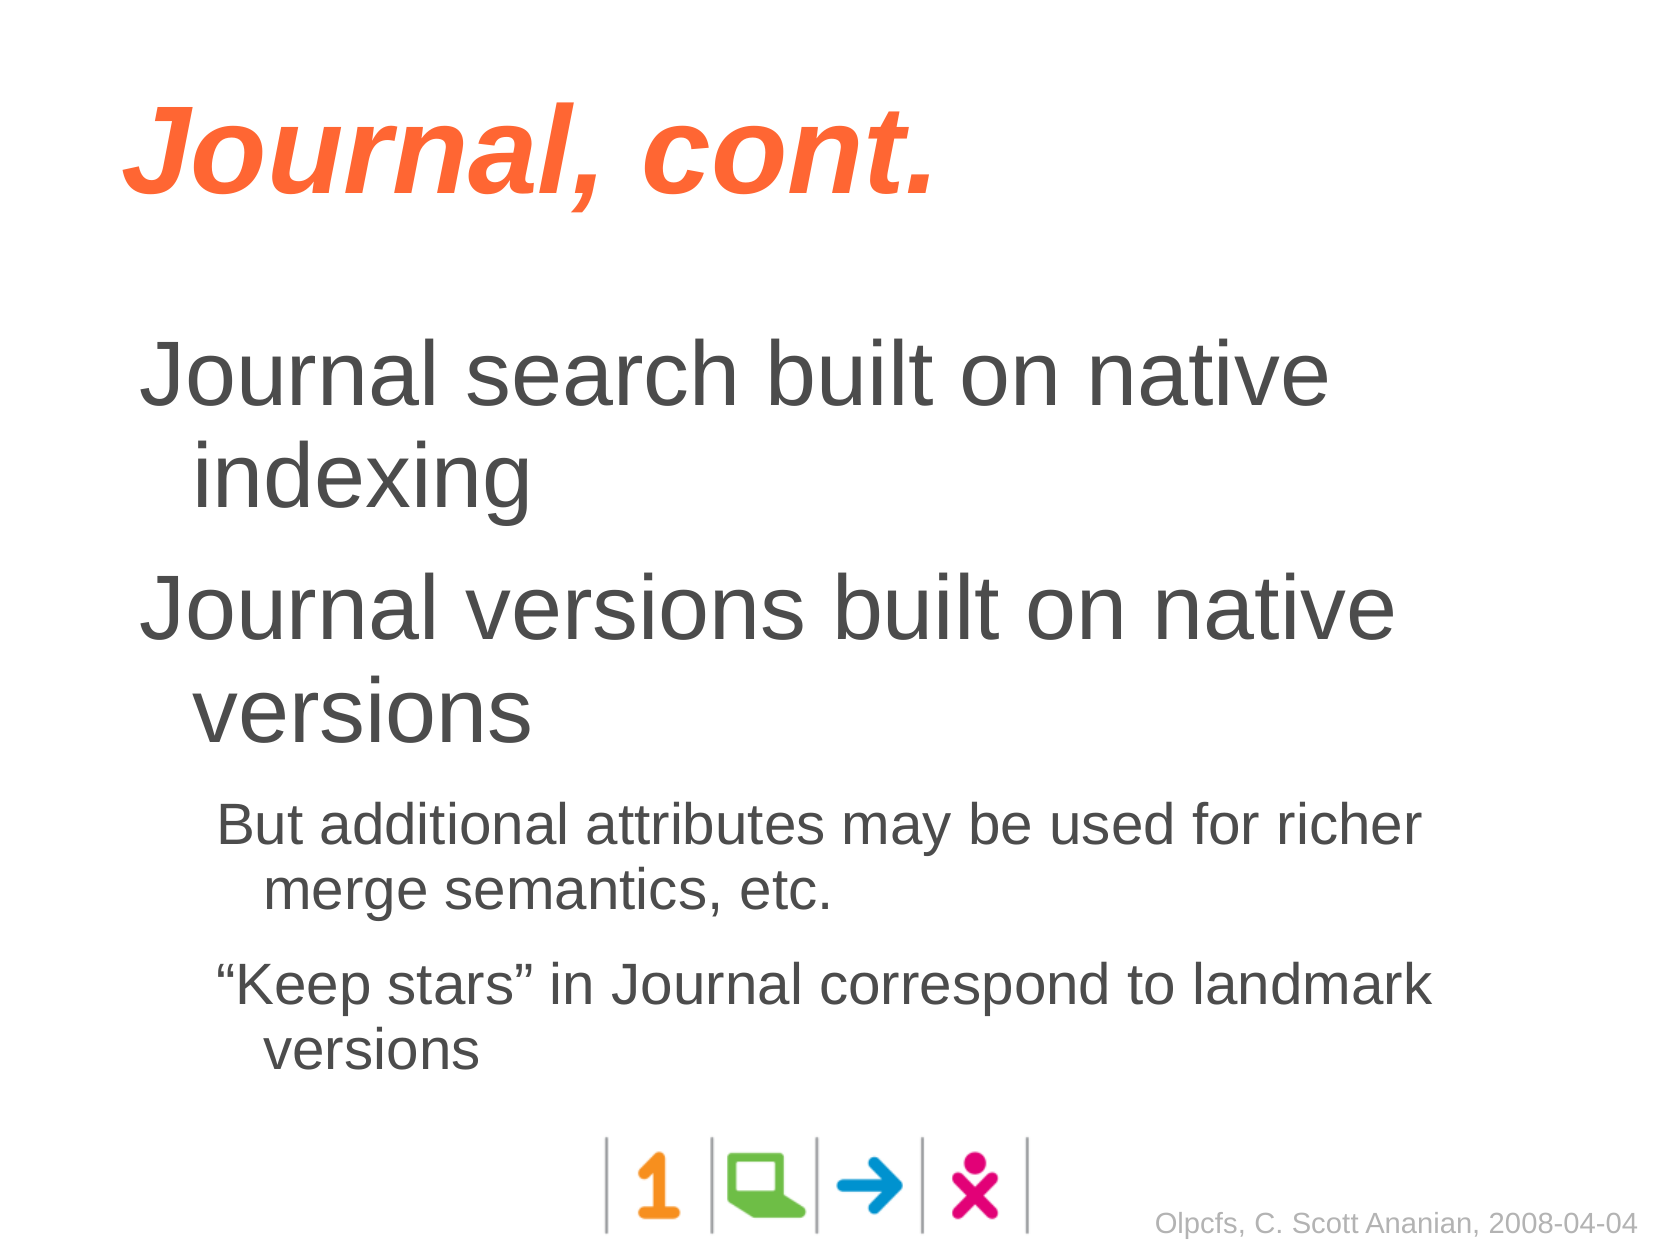

# Journal, cont.
Journal search built on native indexing
Journal versions built on native versions
But additional attributes may be used for richer merge semantics, etc.
“Keep stars” in Journal correspond to landmark versions